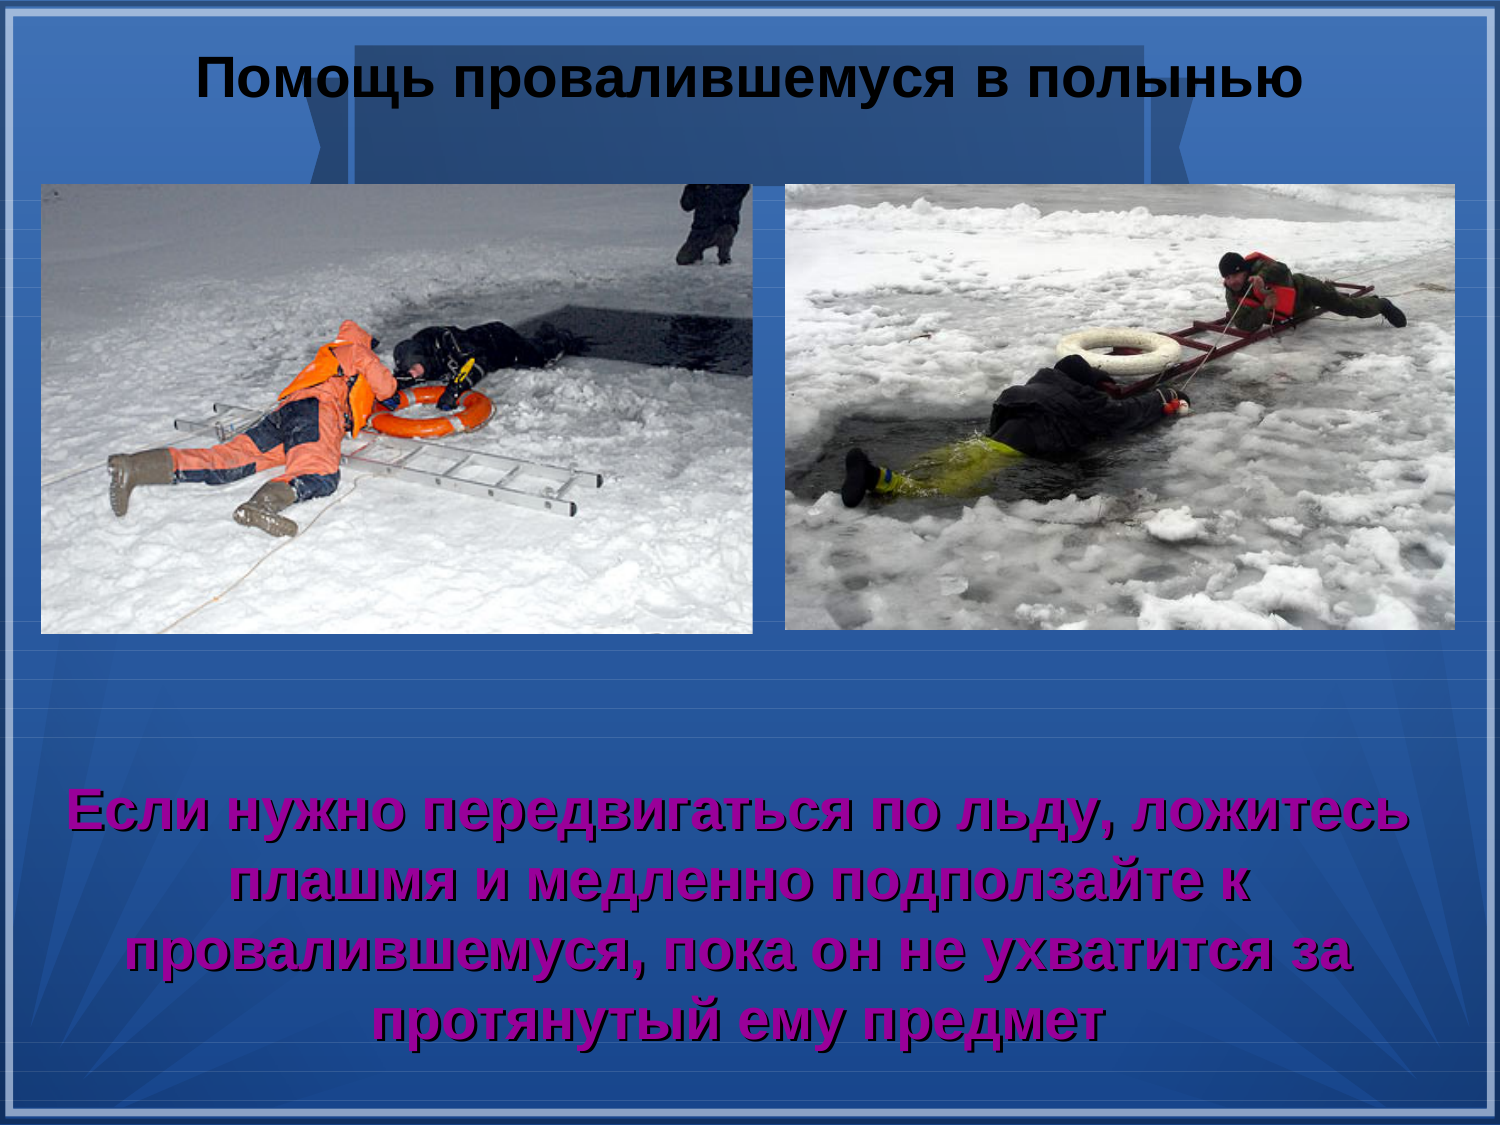

Помощь провалившемуся в полынью
Если нужно передвигаться по льду, ложитесь плашмя и медленно подползайте к провалившемуся, пока он не ухватится за протянутый ему предмет